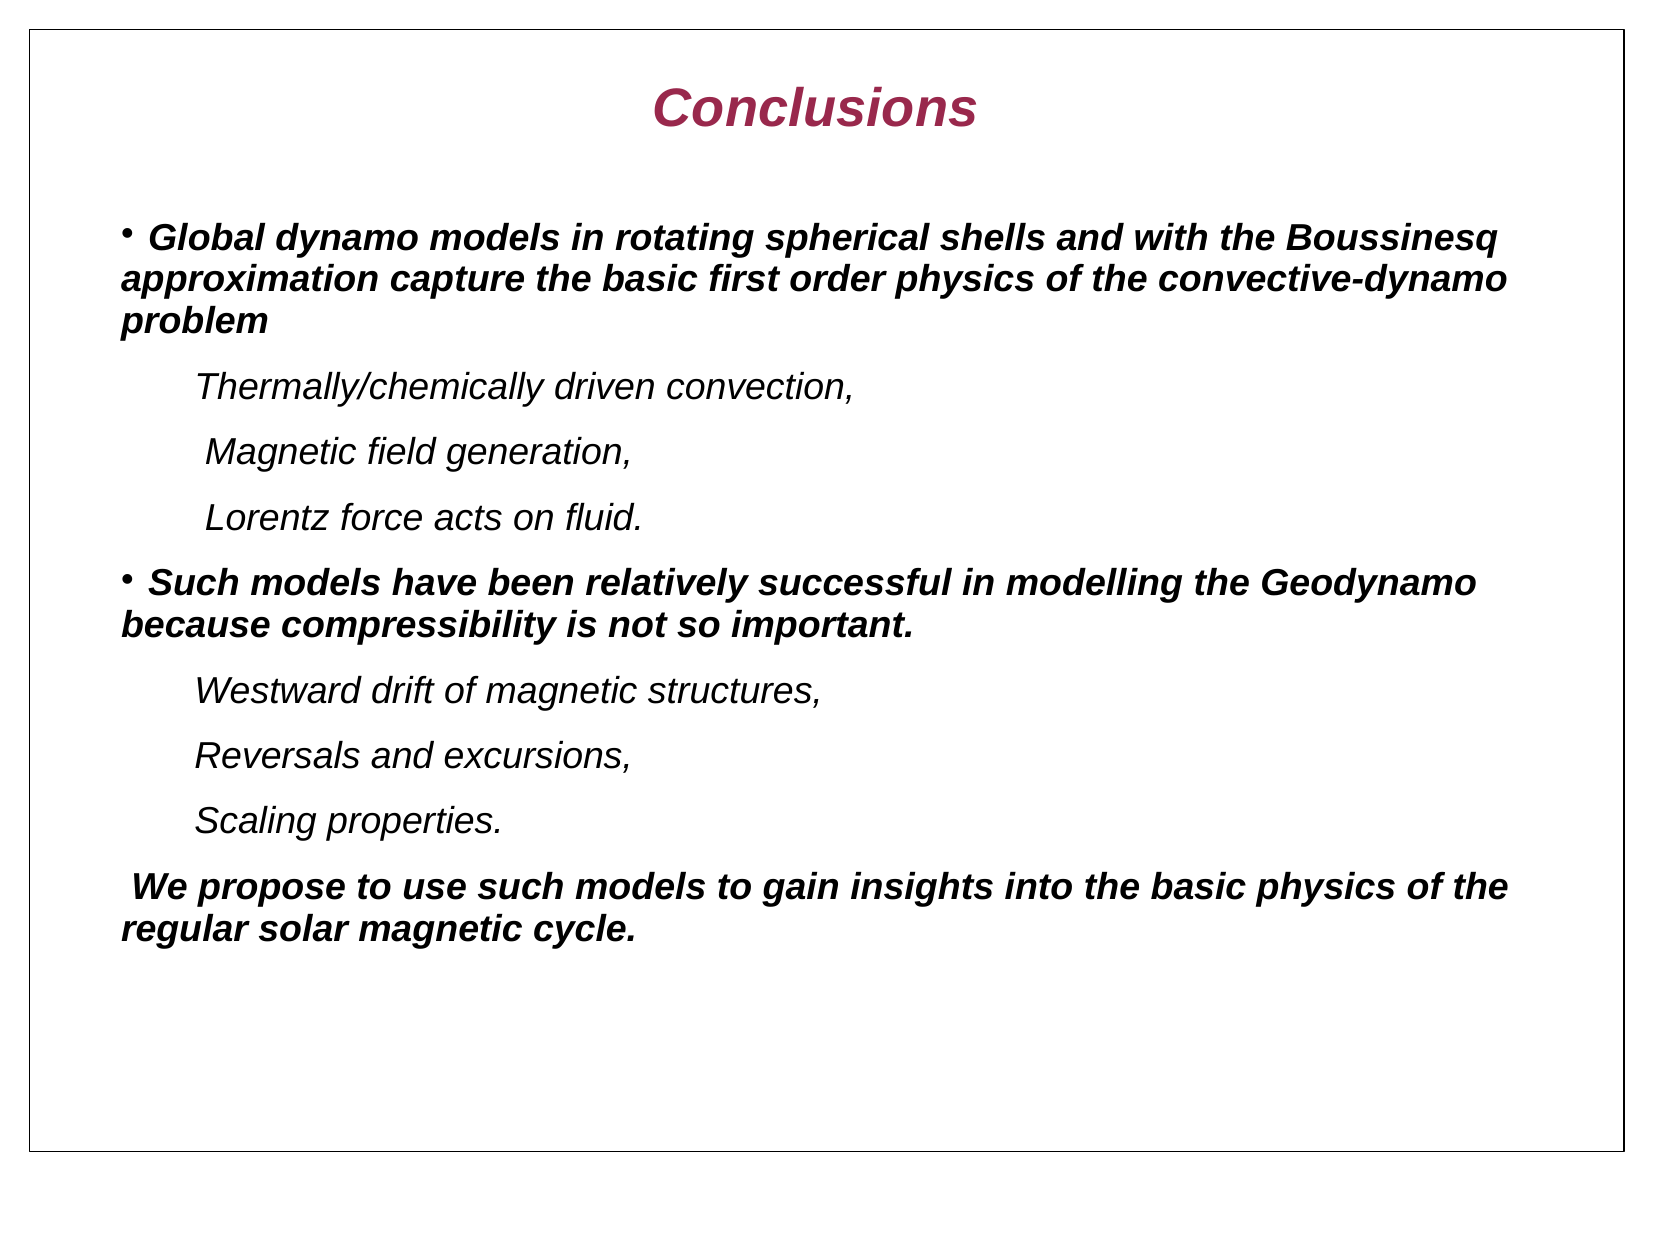

Conclusions
 Global dynamo models in rotating spherical shells and with the Boussinesq approximation capture the basic first order physics of the convective-dynamo problem
 Thermally/chemically driven convection,
 Magnetic field generation,
 Lorentz force acts on fluid.
 Such models have been relatively successful in modelling the Geodynamo because compressibility is not so important.
 Westward drift of magnetic structures,
 Reversals and excursions,
 Scaling properties.
 We propose to use such models to gain insights into the basic physics of the regular solar magnetic cycle.